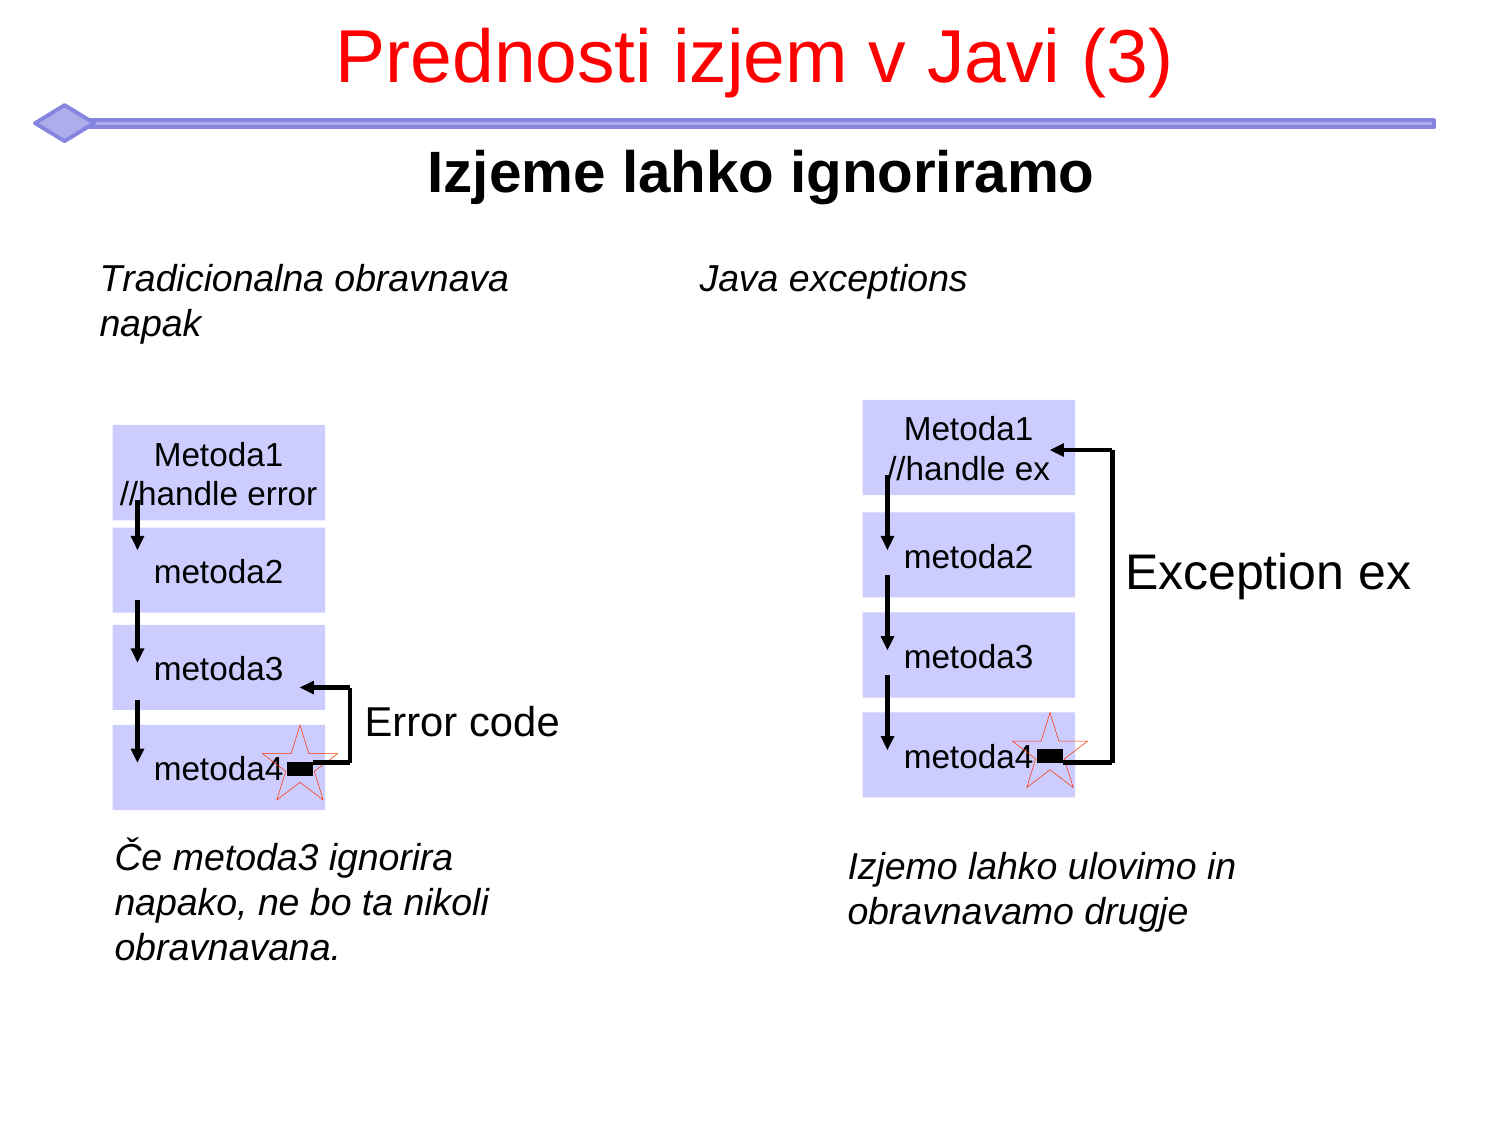

# Prednosti izjem v Javi (3)
Izjeme lahko ignoriramo
Tradicionalna obravnava		Java exceptions
napak
Metoda1
//handle ex
Metoda1
//handle error
metoda2
metoda2
Exception ex
metoda3
metoda3
Error code
metoda4
metoda4
Če metoda3 ignorira napako, ne bo ta nikoli obravnavana.
Izjemo lahko ulovimo in obravnavamo drugje